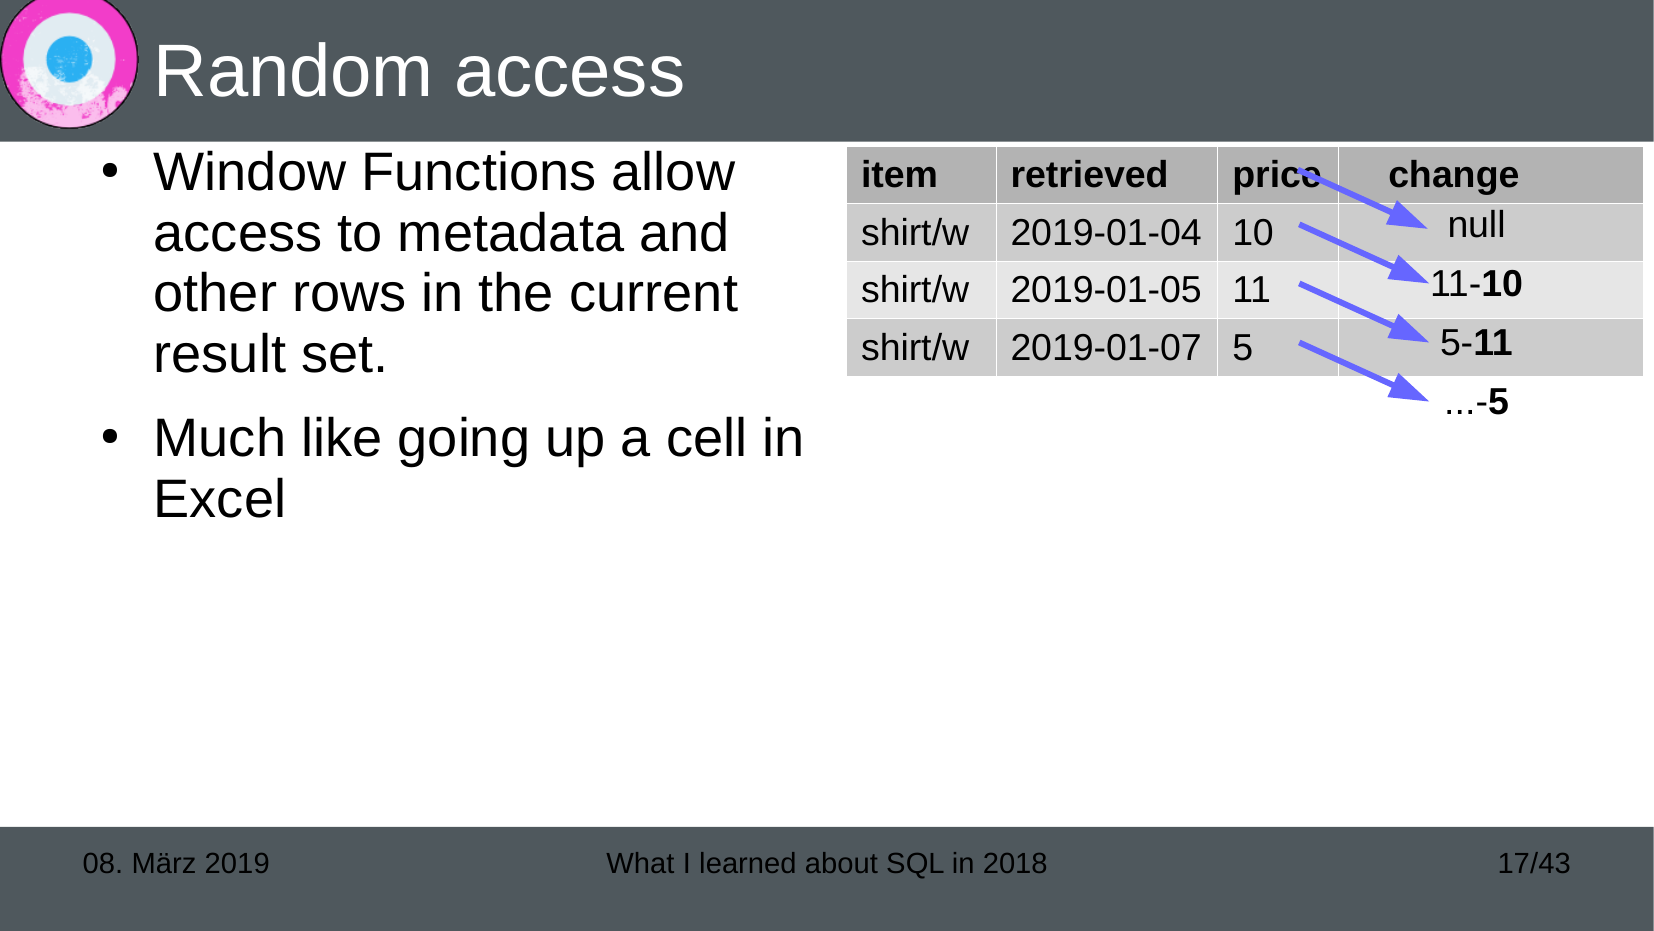

# Random access
Window Functions allow access to metadata and other rows in the current result set.
Much like going up a cell in Excel
| item | retrieved | price | change |
| --- | --- | --- | --- |
| shirt/w | 2019-01-04 | 10 | |
| shirt/w | 2019-01-05 | 11 | |
| shirt/w | 2019-01-07 | 5 | |
null
11-10
5-11
...-5
08. März 2019
17